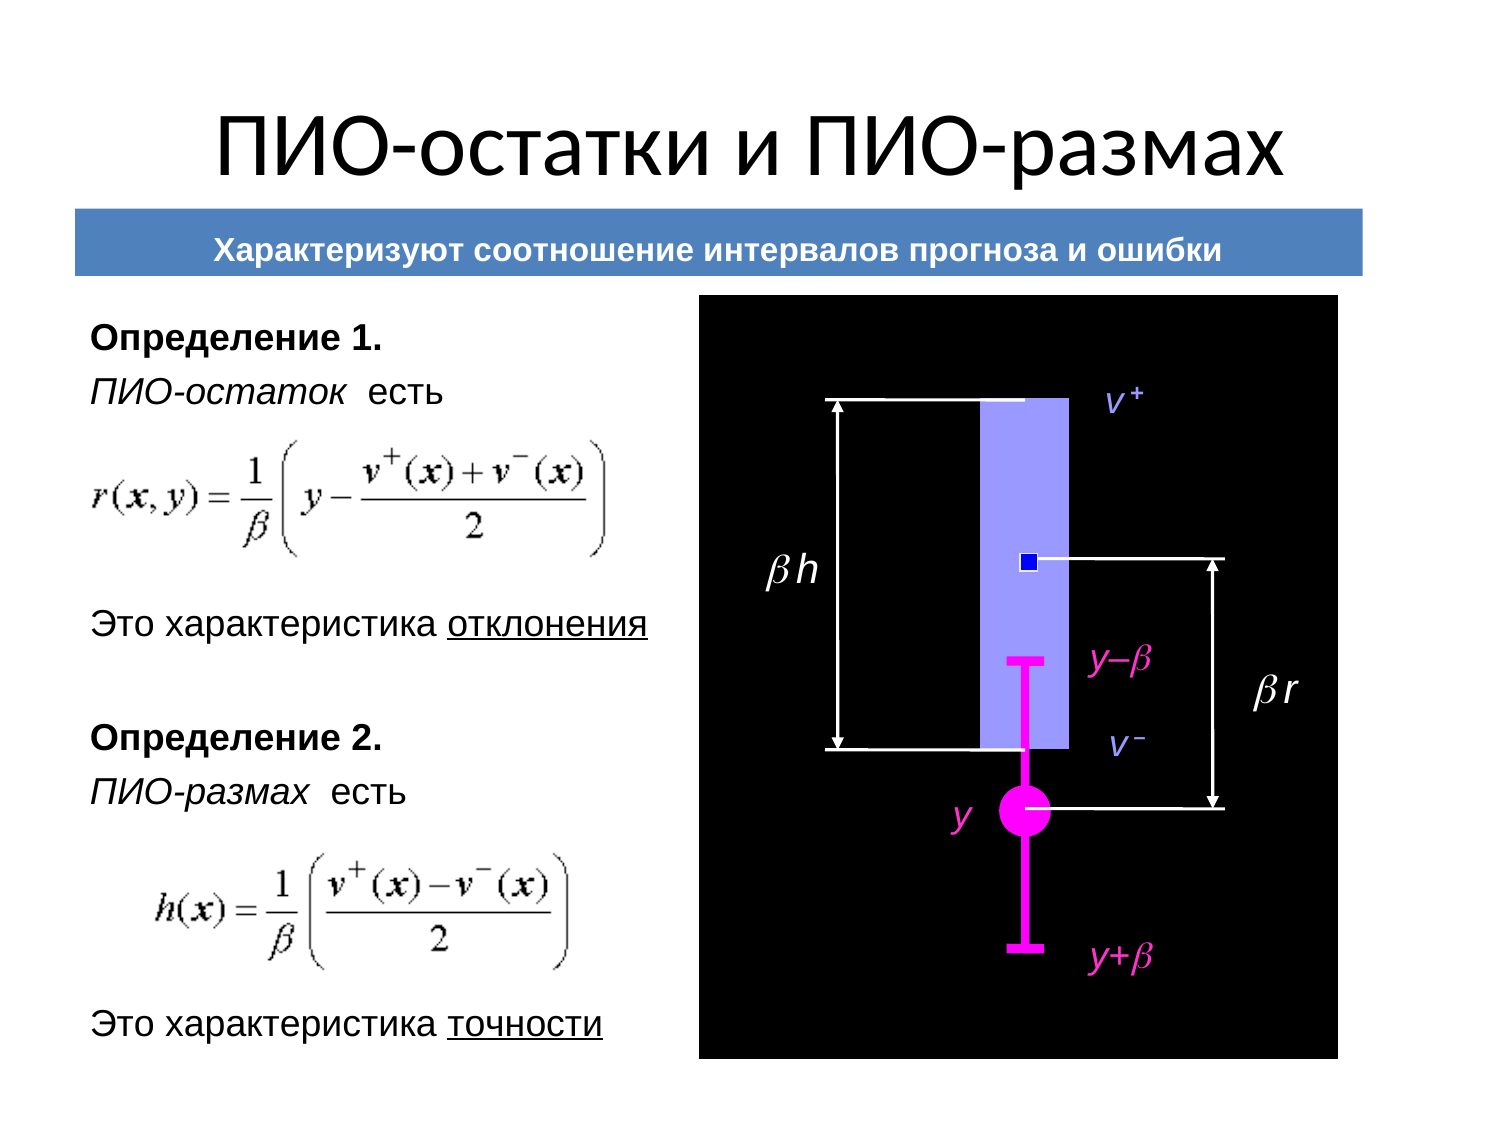

# ПИО-остатки и ПИО-размах
Характеризуют соотношение интервалов прогноза и ошибки
Определение 1.
ПИО-остаток есть
Это характеристика отклонения
v +
v –
y–
y
y+
 h
 r
Определение 2.
ПИО-размах есть
Это характеристика точности